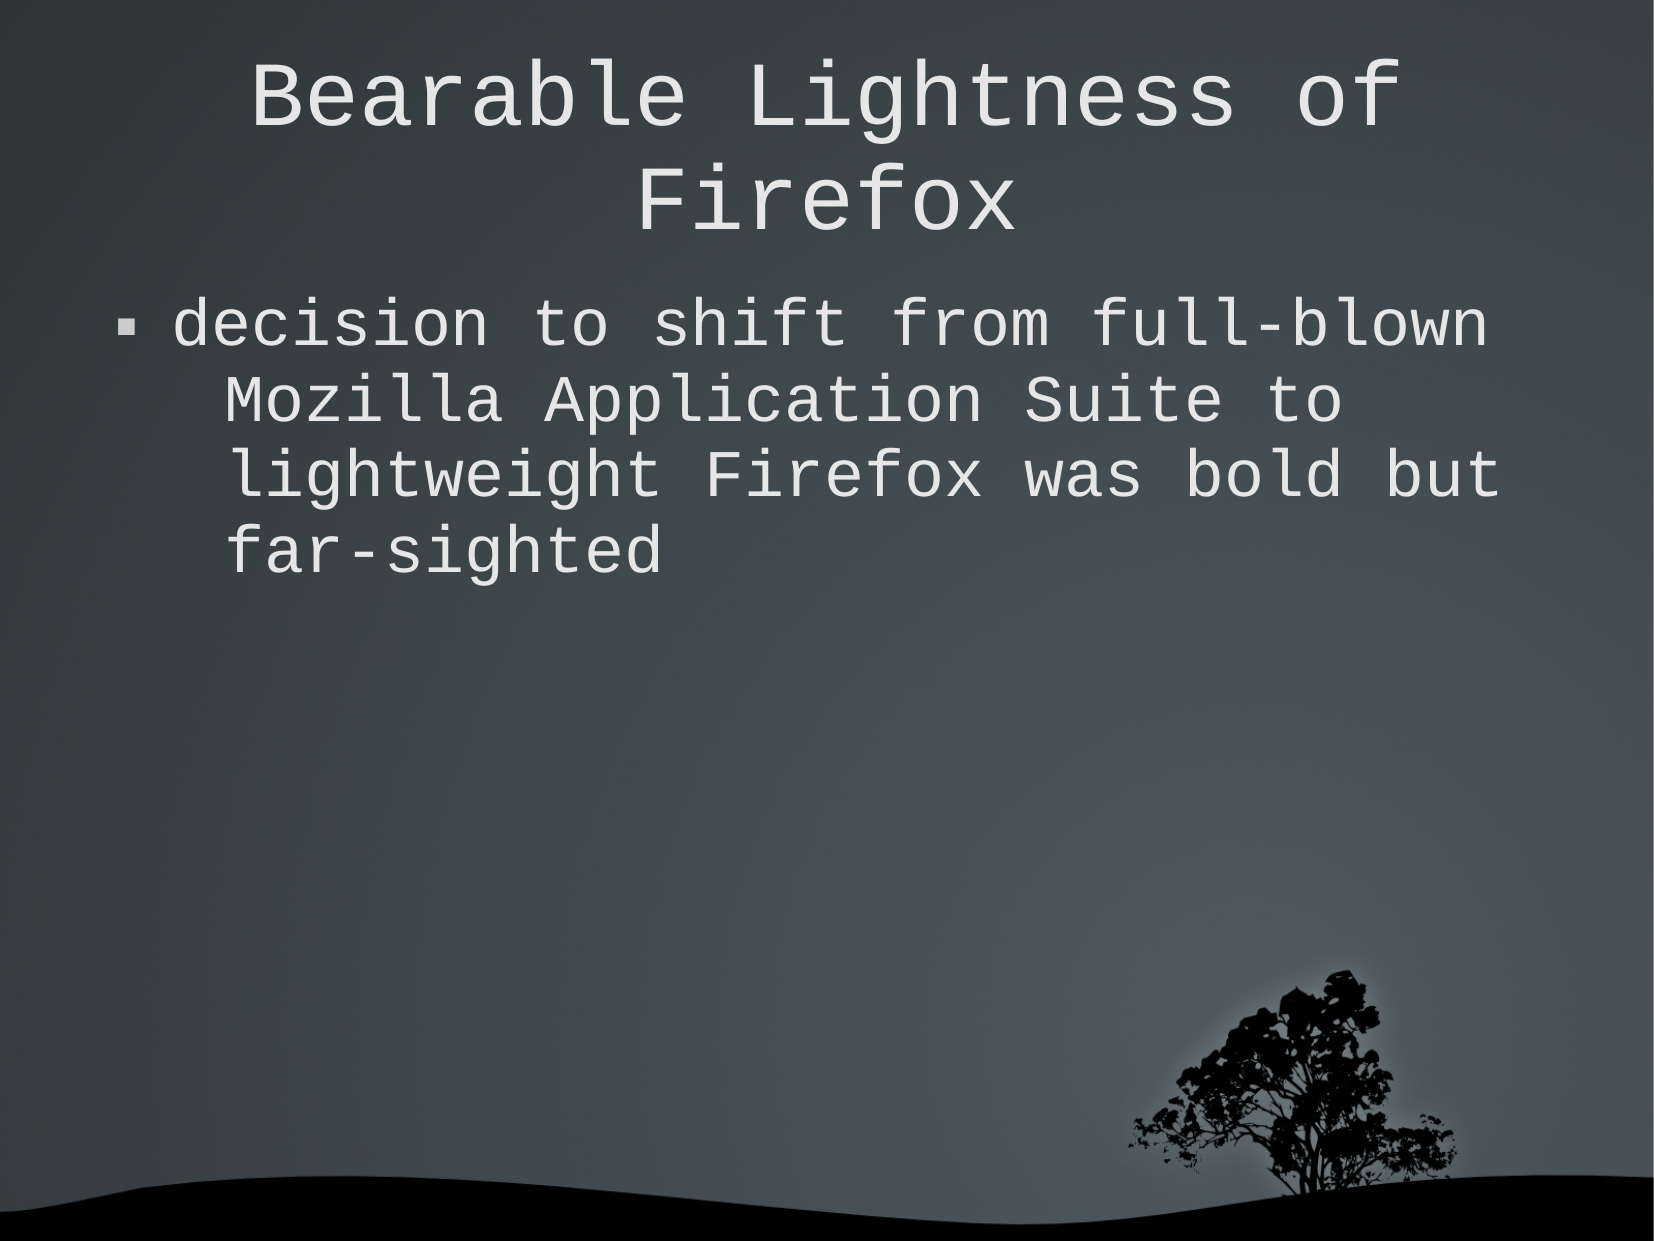

# Bearable Lightness of Firefox
decision to shift from full-blown Mozilla Application Suite to lightweight Firefox was bold but far-sighted